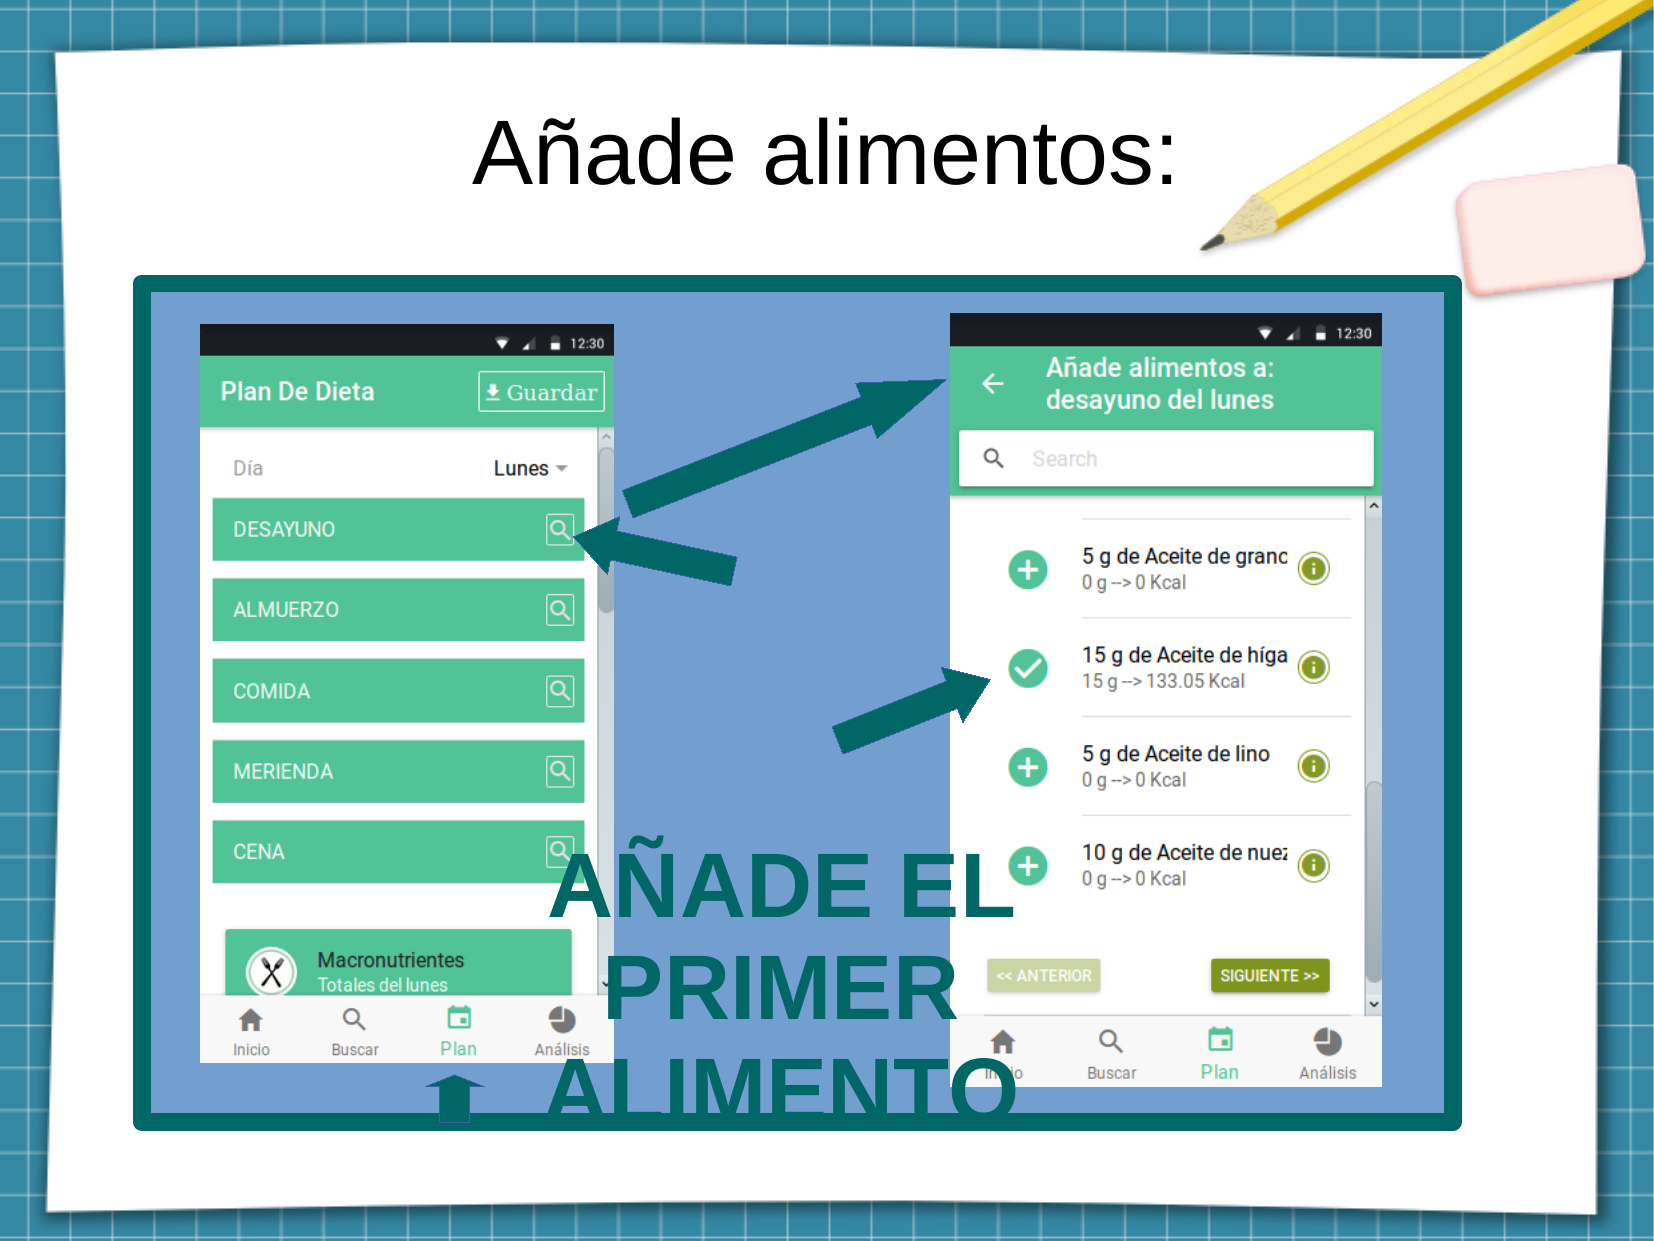

# Añade alimentos:
AÑADE EL PRIMER ALIMENTO